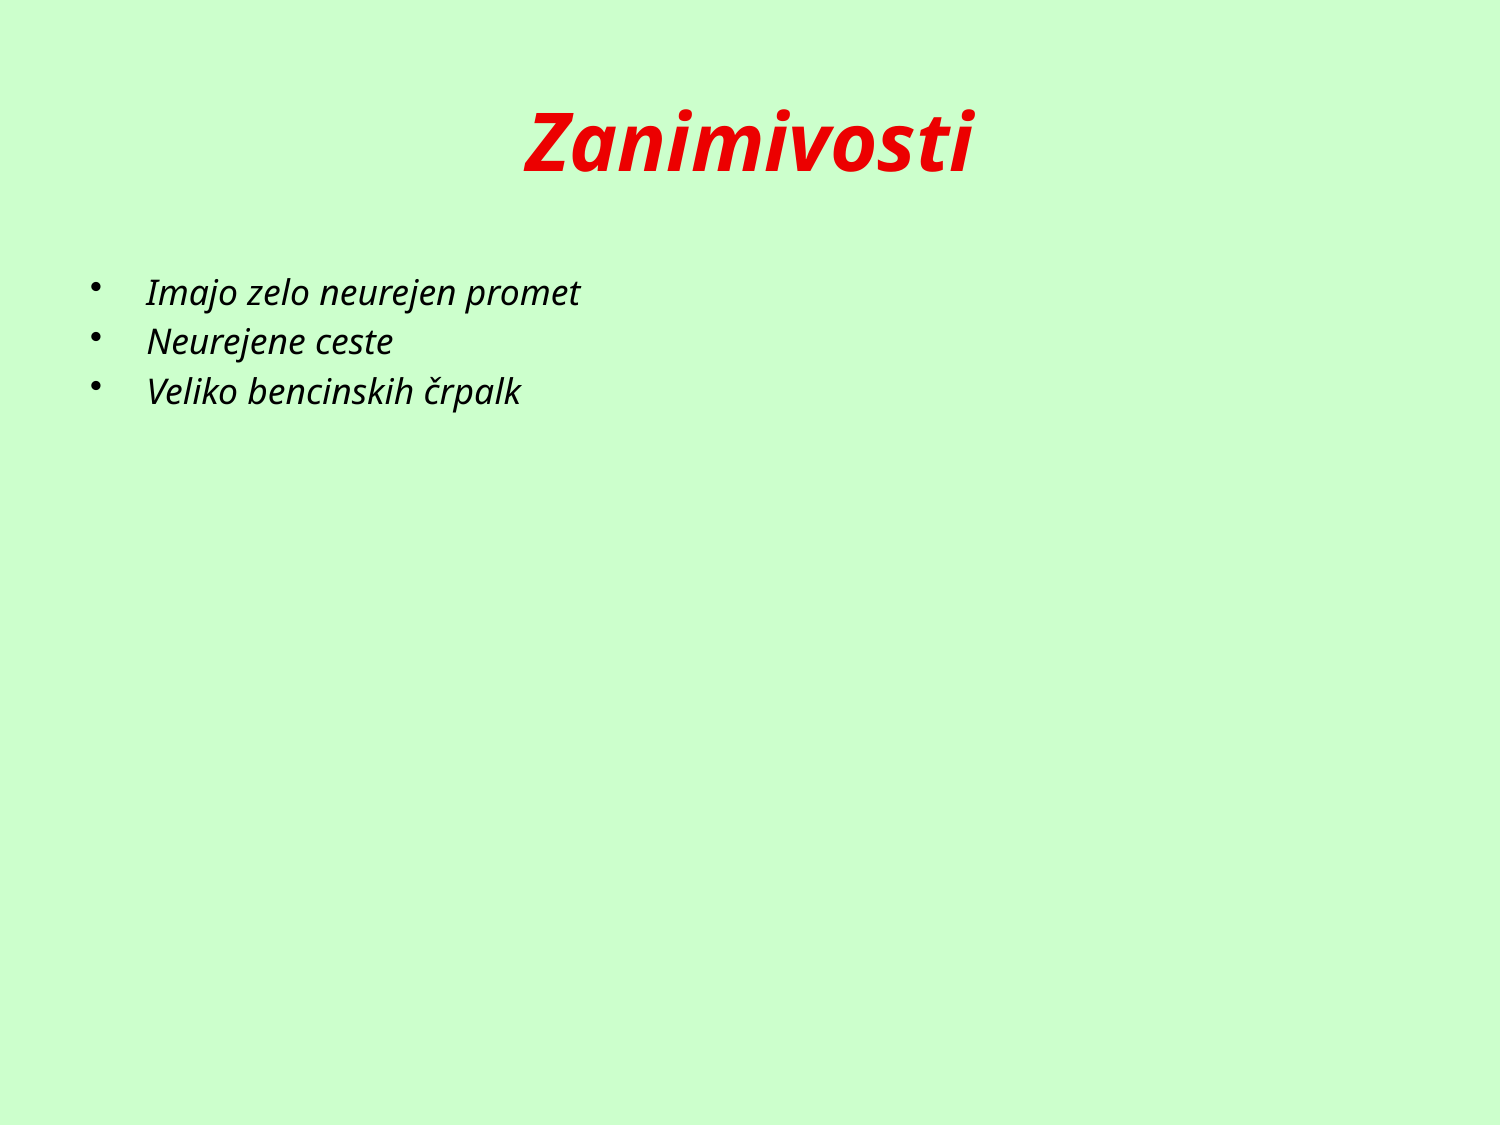

# Zanimivosti
Imajo zelo neurejen promet
Neurejene ceste
Veliko bencinskih črpalk